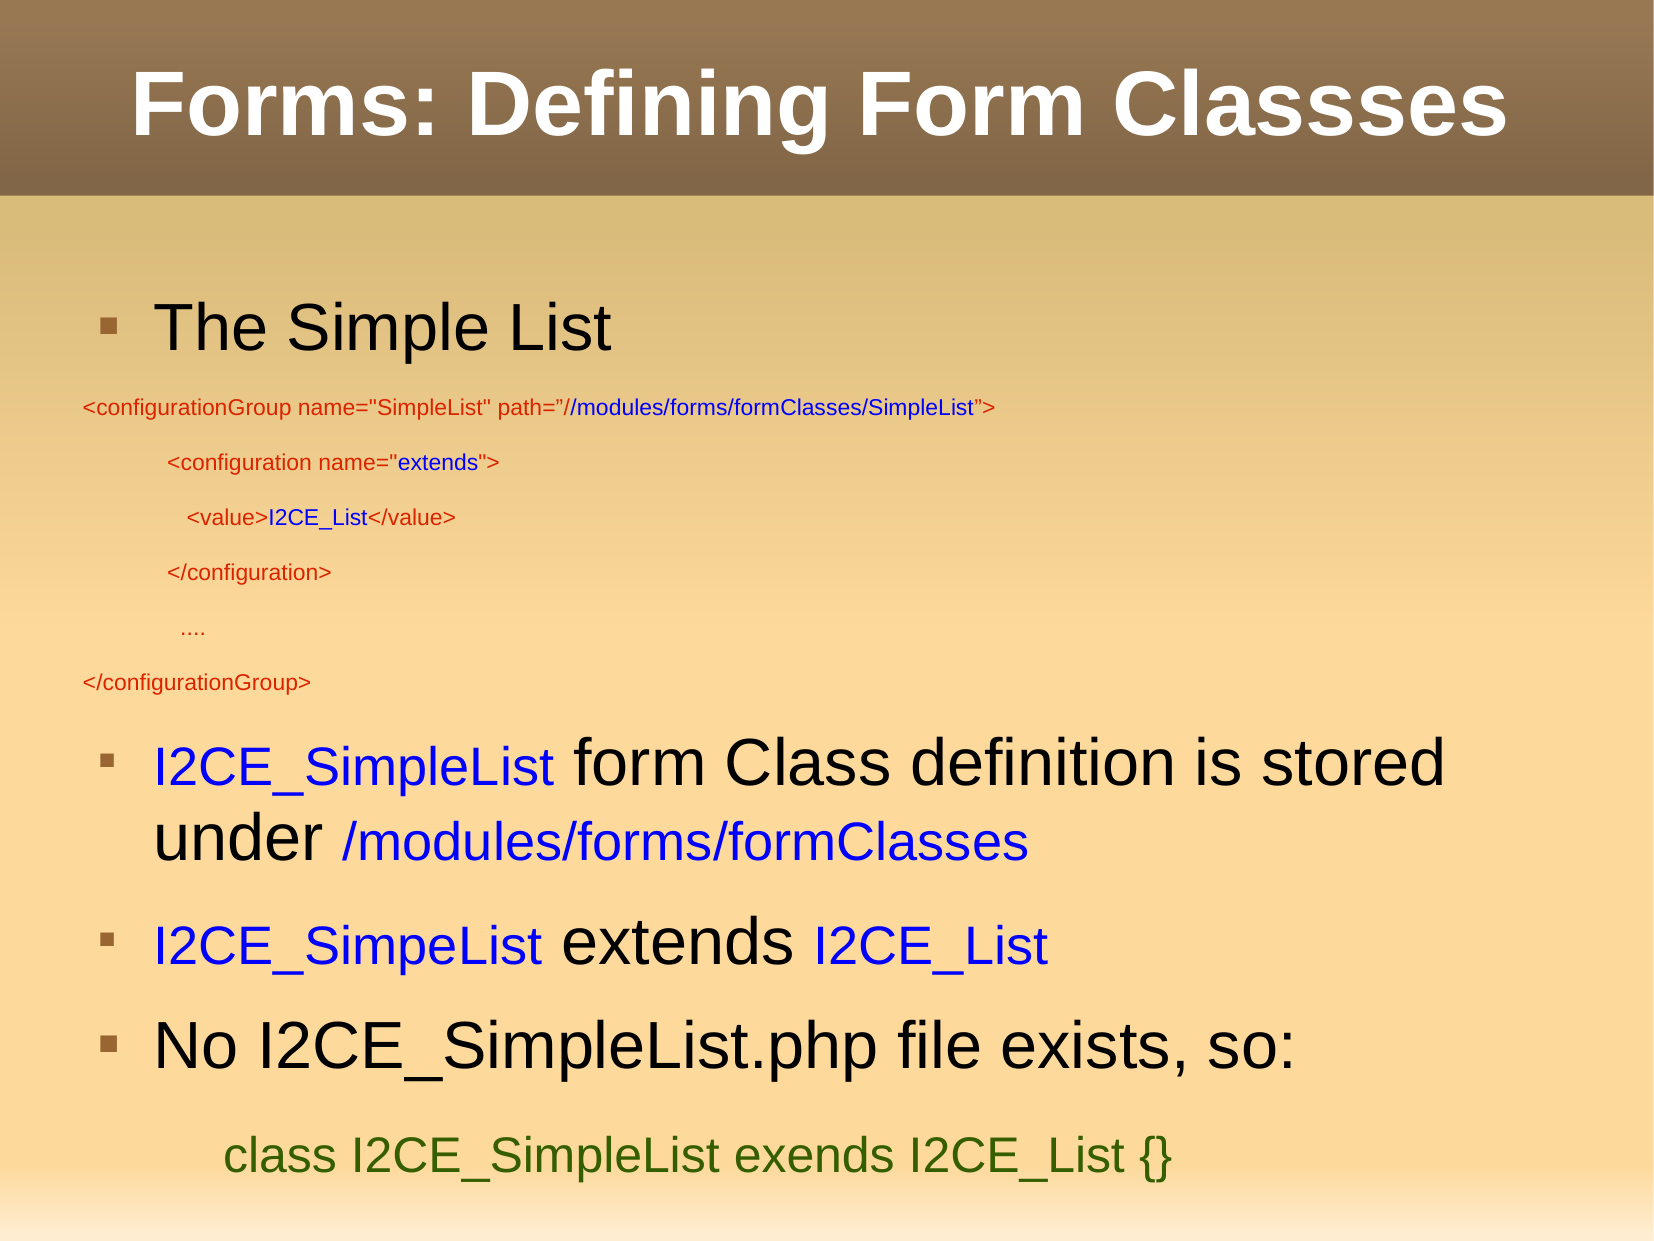

# Forms: Defining Form Classses
The Simple List
<configurationGroup name="SimpleList" path=”//modules/forms/formClasses/SimpleList”>
 <configuration name="extends">
 <value>I2CE_List</value>
 </configuration>
 ....
</configurationGroup>
I2CE_SimpleList form Class definition is stored under /modules/forms/formClasses
I2CE_SimpeList extends I2CE_List
No I2CE_SimpleList.php file exists, so:
 class I2CE_SimpleList exends I2CE_List {}